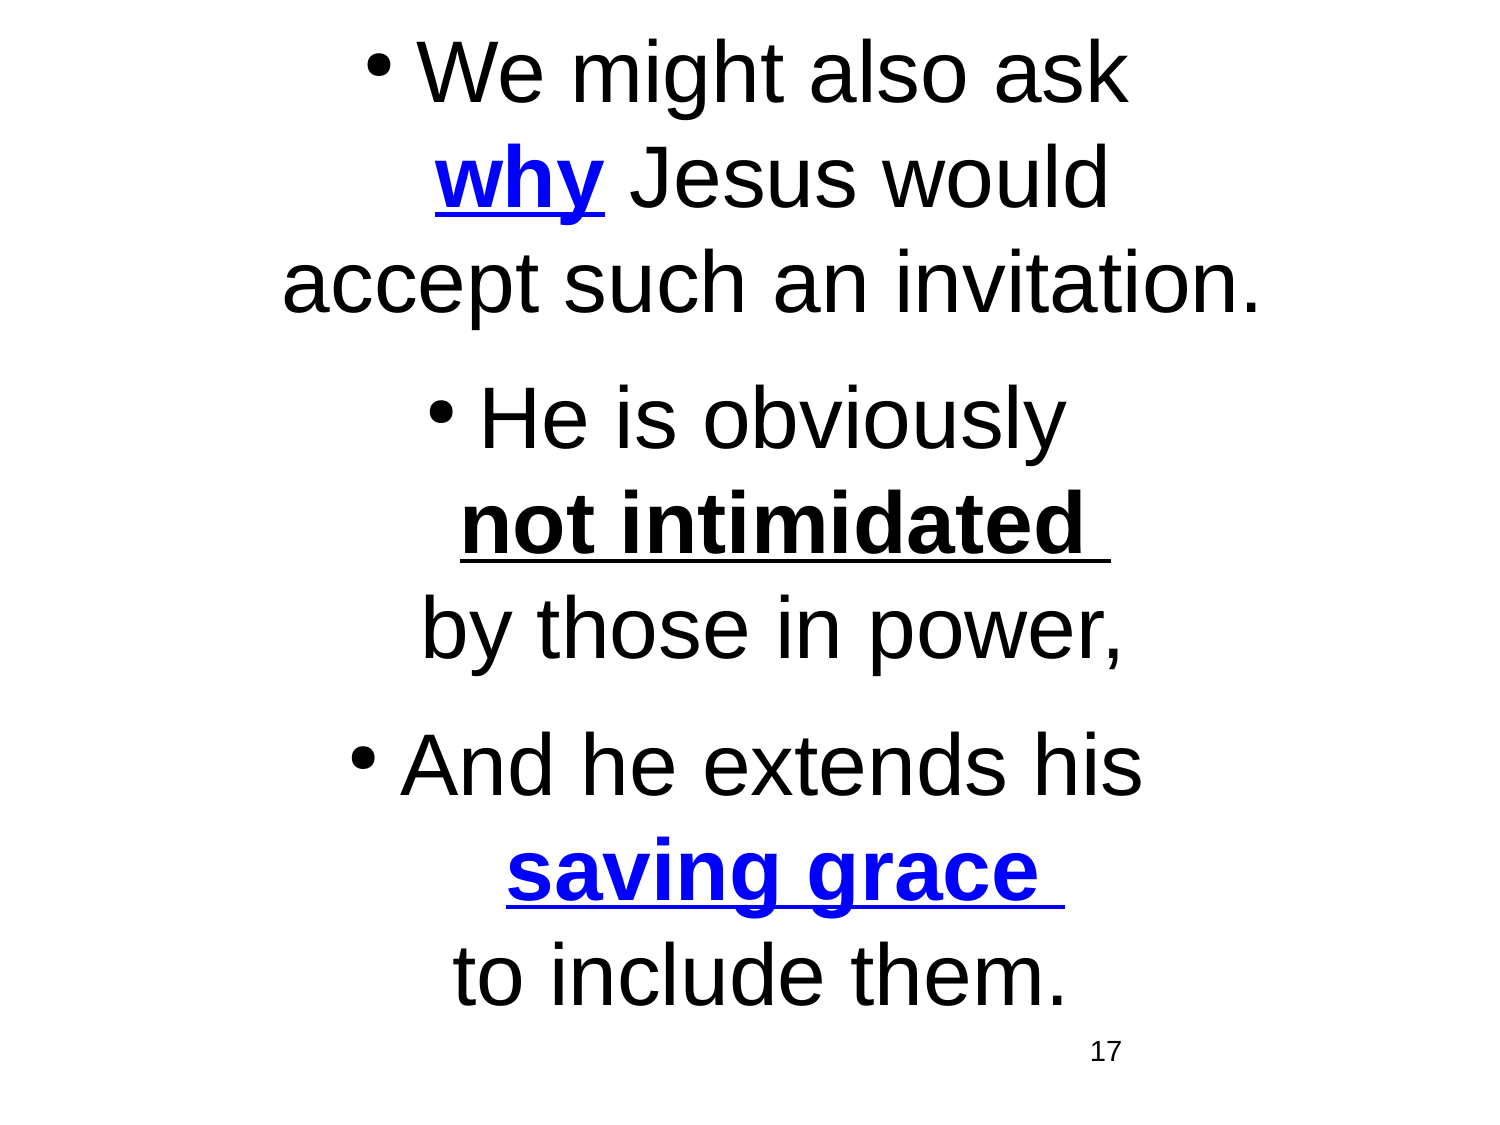

# We might also ask why Jesus would accept such an invitation.
He is obviously
not intimidated
by those in power,
And he extends his
saving grace
to include them.
17